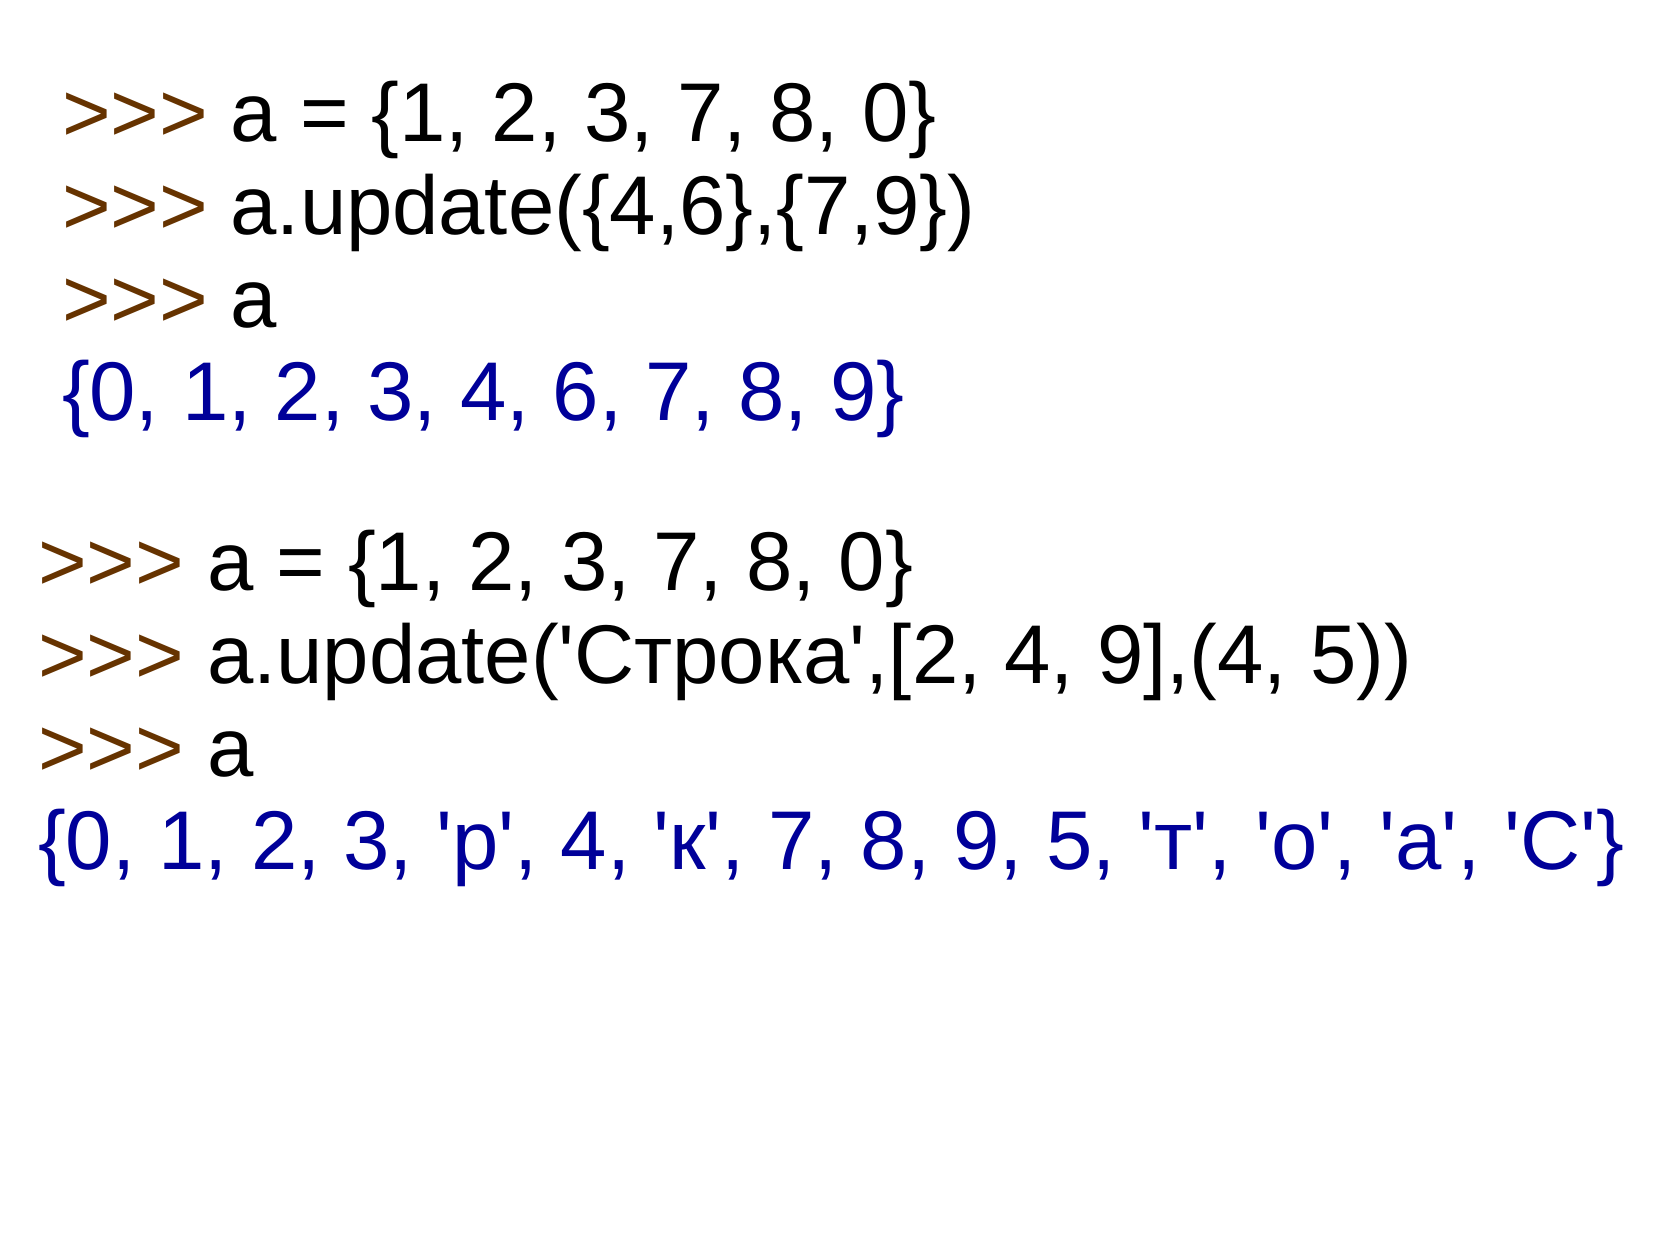

>>> a = {1, 2, 3, 7, 8, 0}
>>> a.update({4,6},{7,9})
>>> a
{0, 1, 2, 3, 4, 6, 7, 8, 9}
>>> a = {1, 2, 3, 7, 8, 0}
>>> a.update('Строка',[2, 4, 9],(4, 5))
>>> a
{0, 1, 2, 3, 'р', 4, 'к', 7, 8, 9, 5, 'т', 'о', 'а', 'С'}